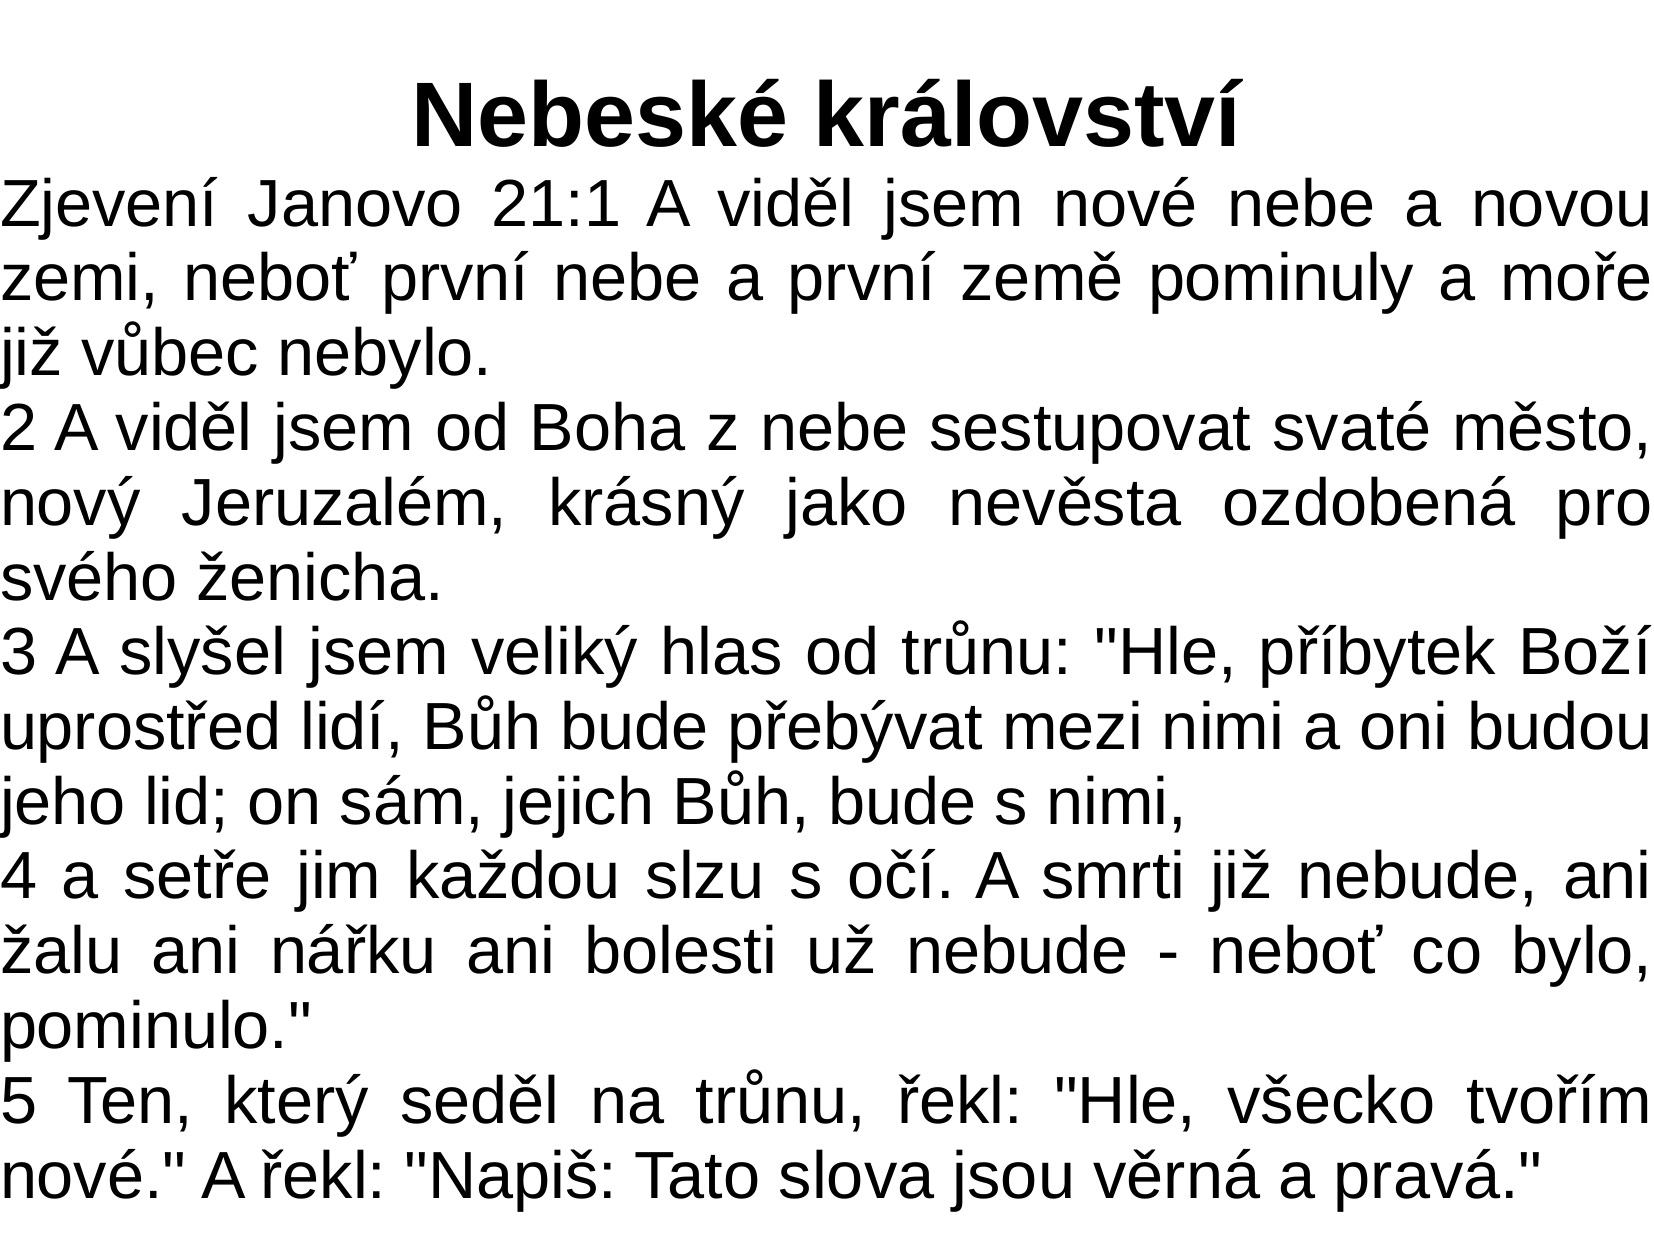

# Nebeské království
Zjevení Janovo 21:1 A viděl jsem nové nebe a novou zemi, neboť první nebe a první země pominuly a moře již vůbec nebylo.
2 A viděl jsem od Boha z nebe sestupovat svaté město, nový Jeruzalém, krásný jako nevěsta ozdobená pro svého ženicha.
3 A slyšel jsem veliký hlas od trůnu: "Hle, příbytek Boží uprostřed lidí, Bůh bude přebývat mezi nimi a oni budou jeho lid; on sám, jejich Bůh, bude s nimi,
4 a setře jim každou slzu s očí. A smrti již nebude, ani žalu ani nářku ani bolesti už nebude - neboť co bylo, pominulo."
5 Ten, který seděl na trůnu, řekl: "Hle, všecko tvořím nové." A řekl: "Napiš: Tato slova jsou věrná a pravá."